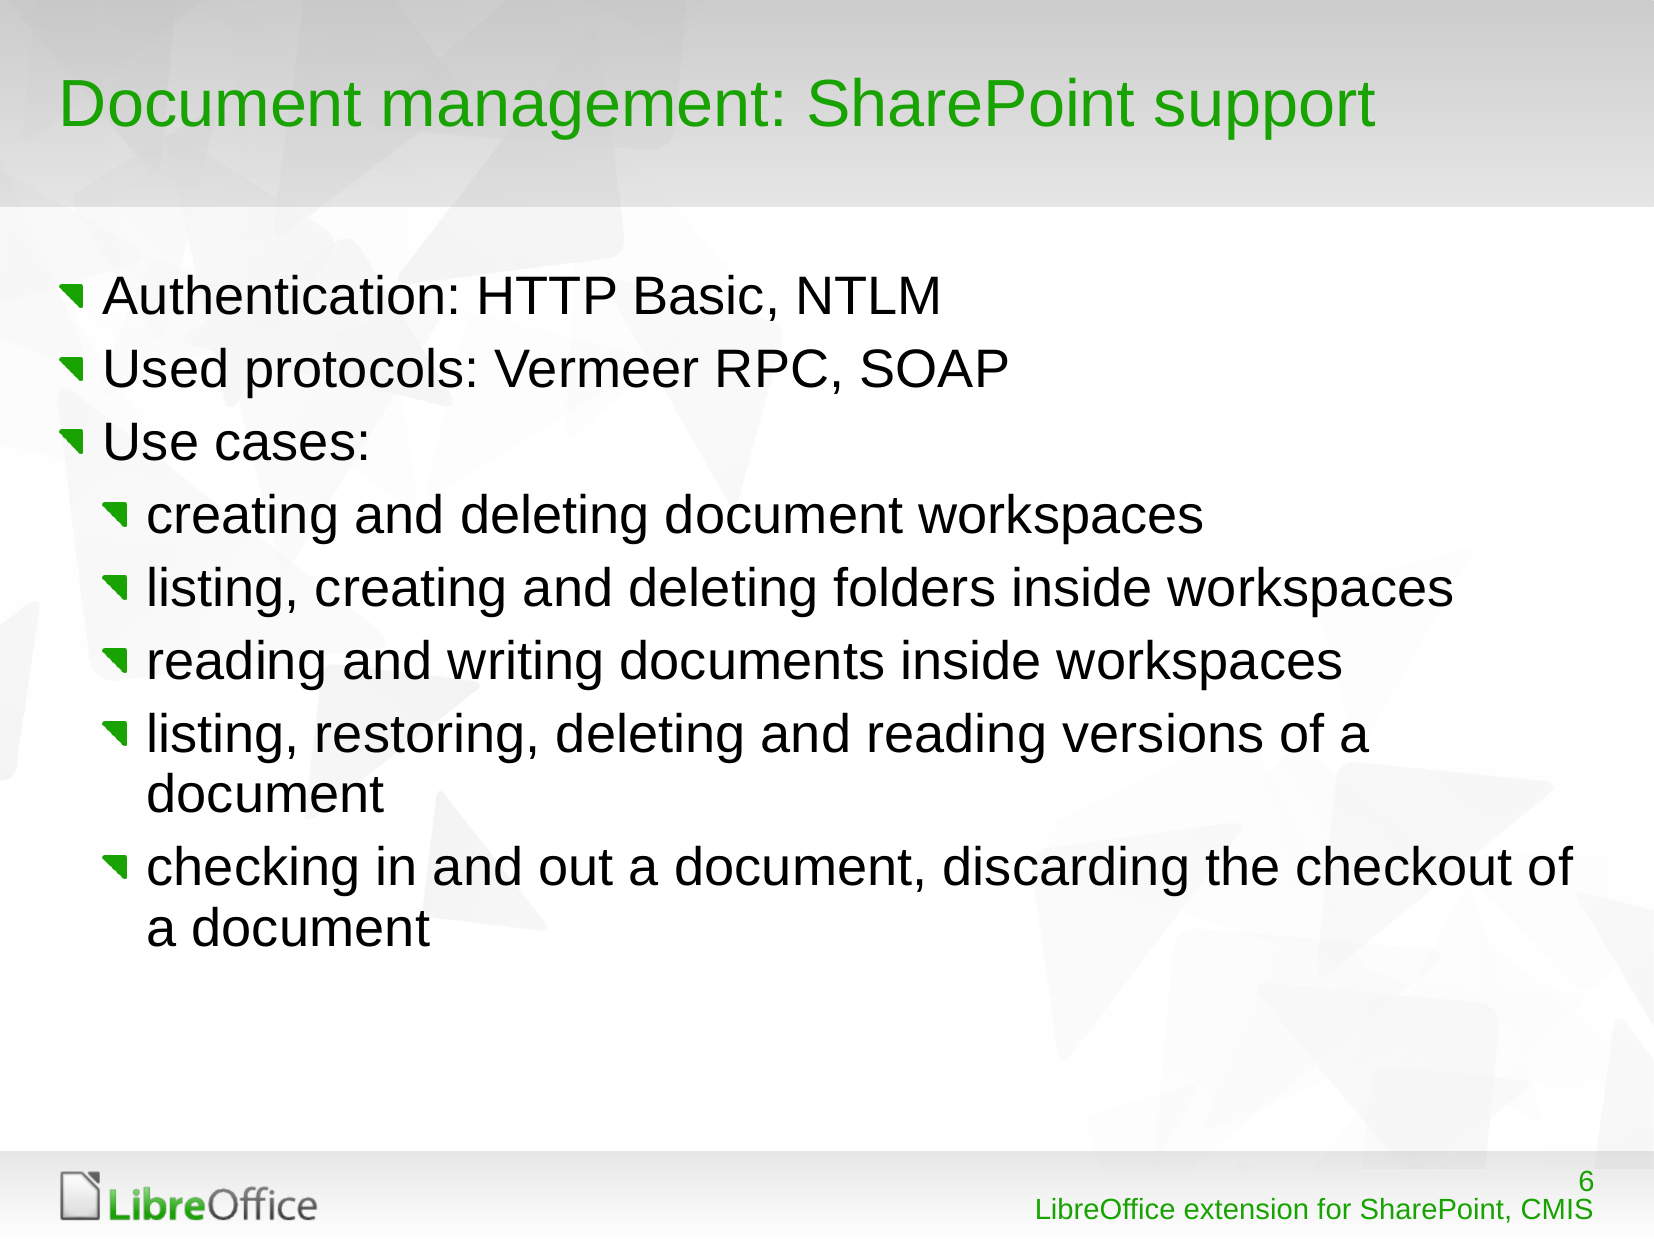

# Document management: SharePoint support
Authentication: HTTP Basic, NTLM
Used protocols: Vermeer RPC, SOAP
Use cases:
creating and deleting document workspaces
listing, creating and deleting folders inside workspaces
reading and writing documents inside workspaces
listing, restoring, deleting and reading versions of a document
checking in and out a document, discarding the checkout of a document
6
LibreOffice extension for SharePoint, CMIS